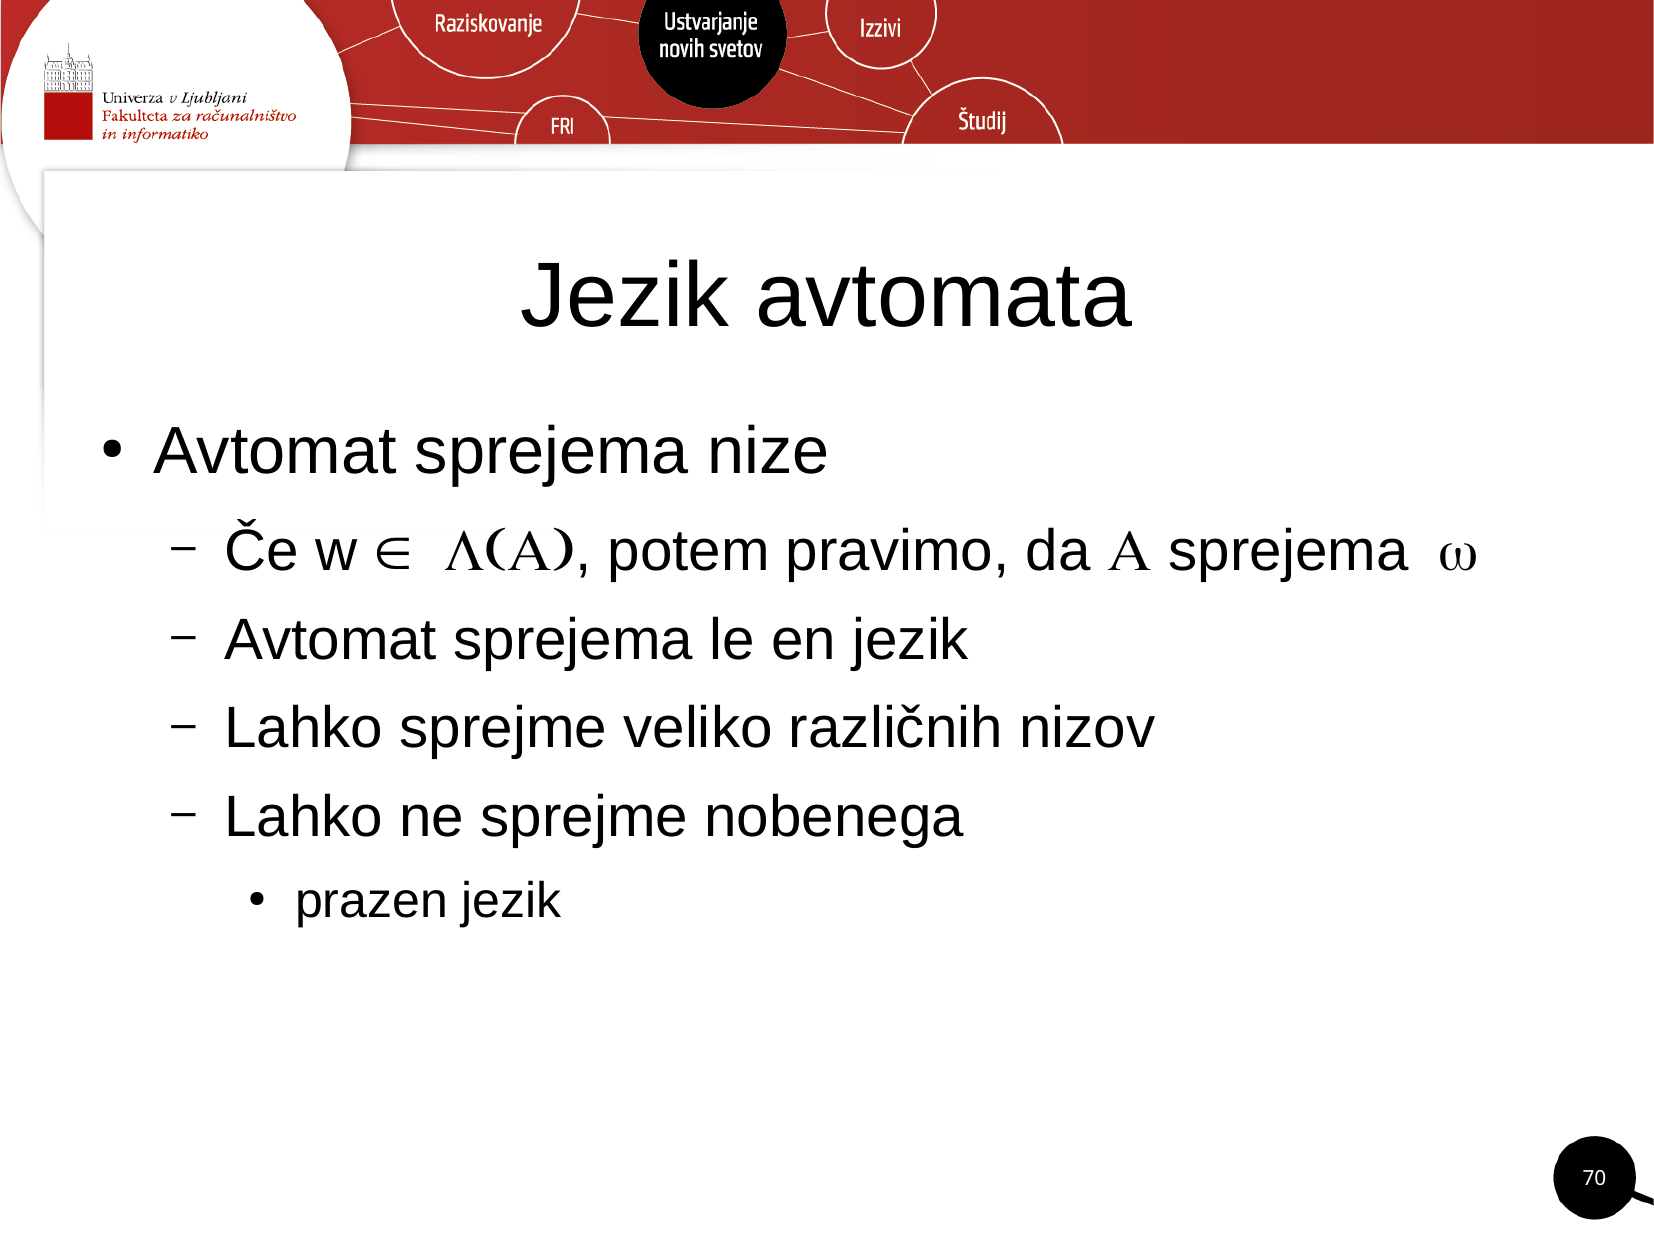

# Jezik avtomata
Avtomat sprejema nize
Če w ∈ L(A), potem pravimo, da A sprejema w
Avtomat sprejema le en jezik
Lahko sprejme veliko različnih nizov
Lahko ne sprejme nobenega
prazen jezik